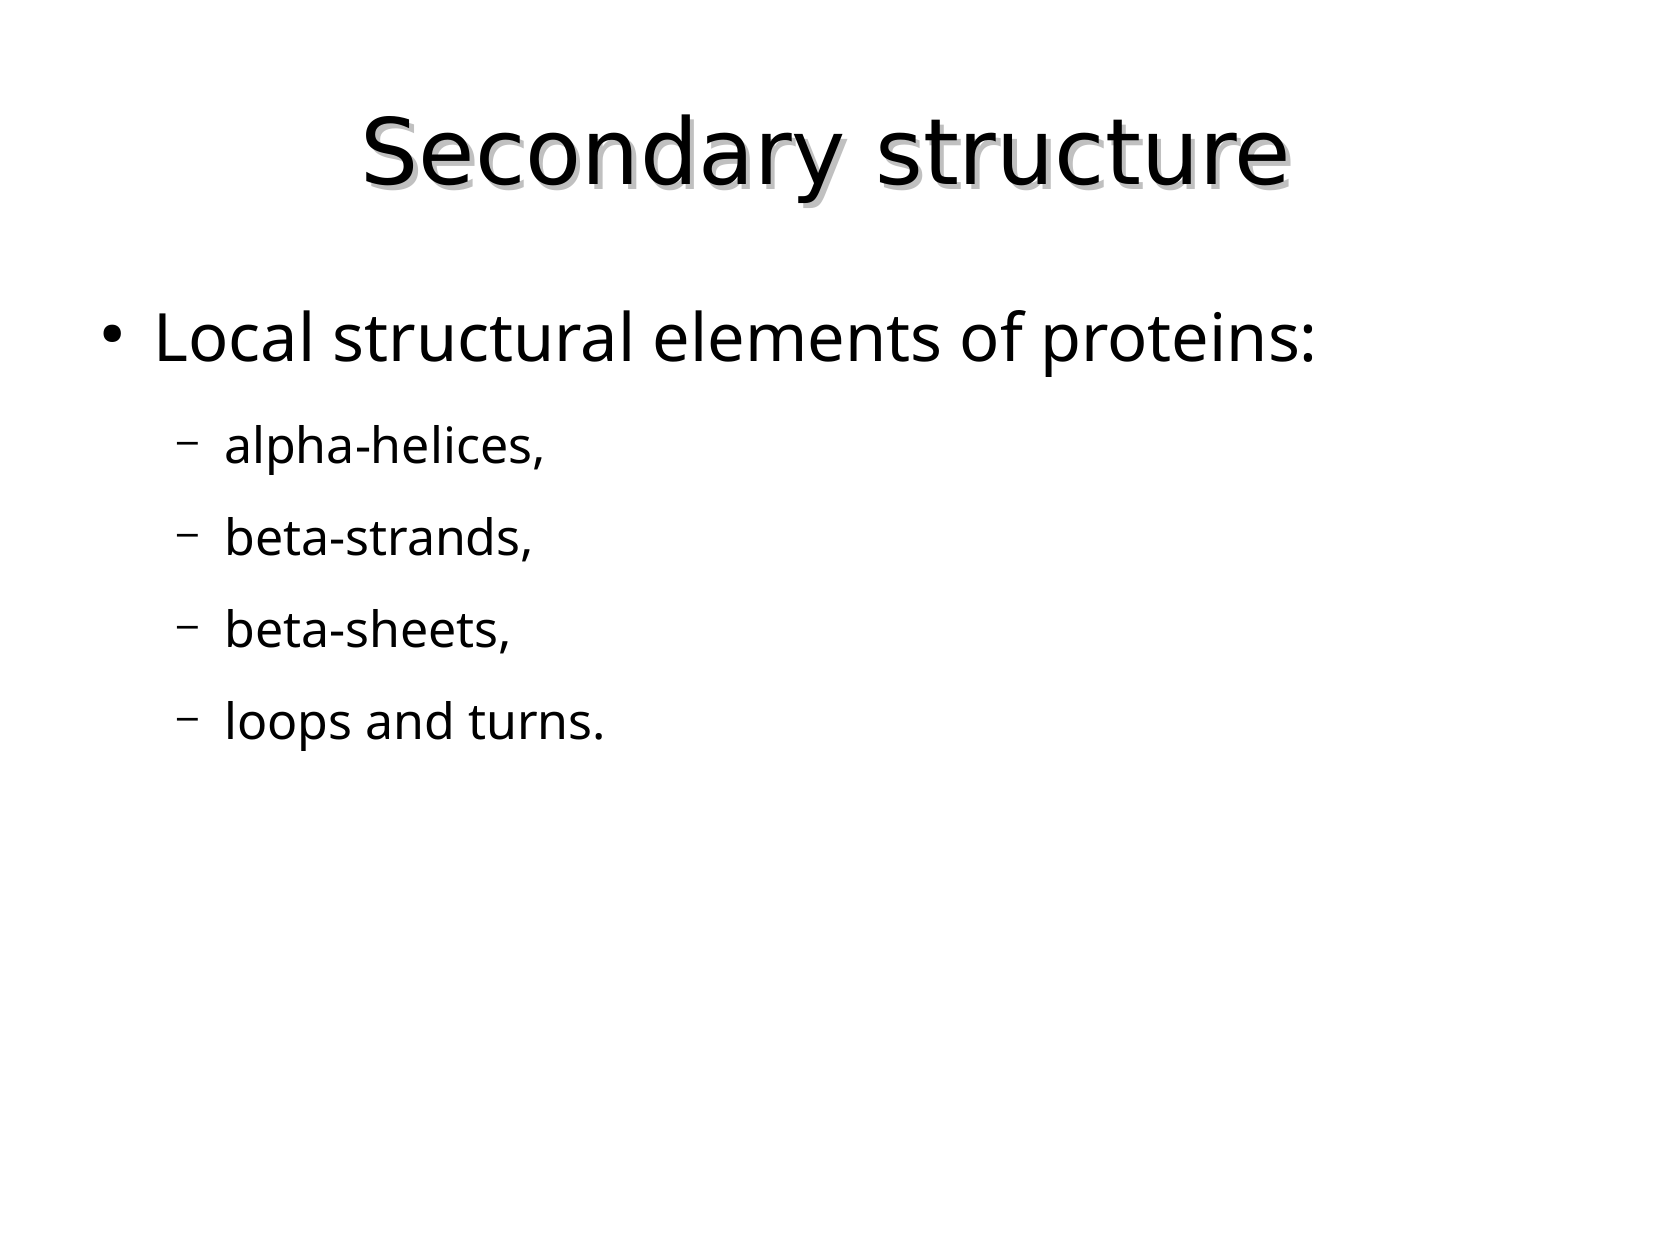

# Secondary structure
Local structural elements of proteins:
alpha-helices,
beta-strands,
beta-sheets,
loops and turns.